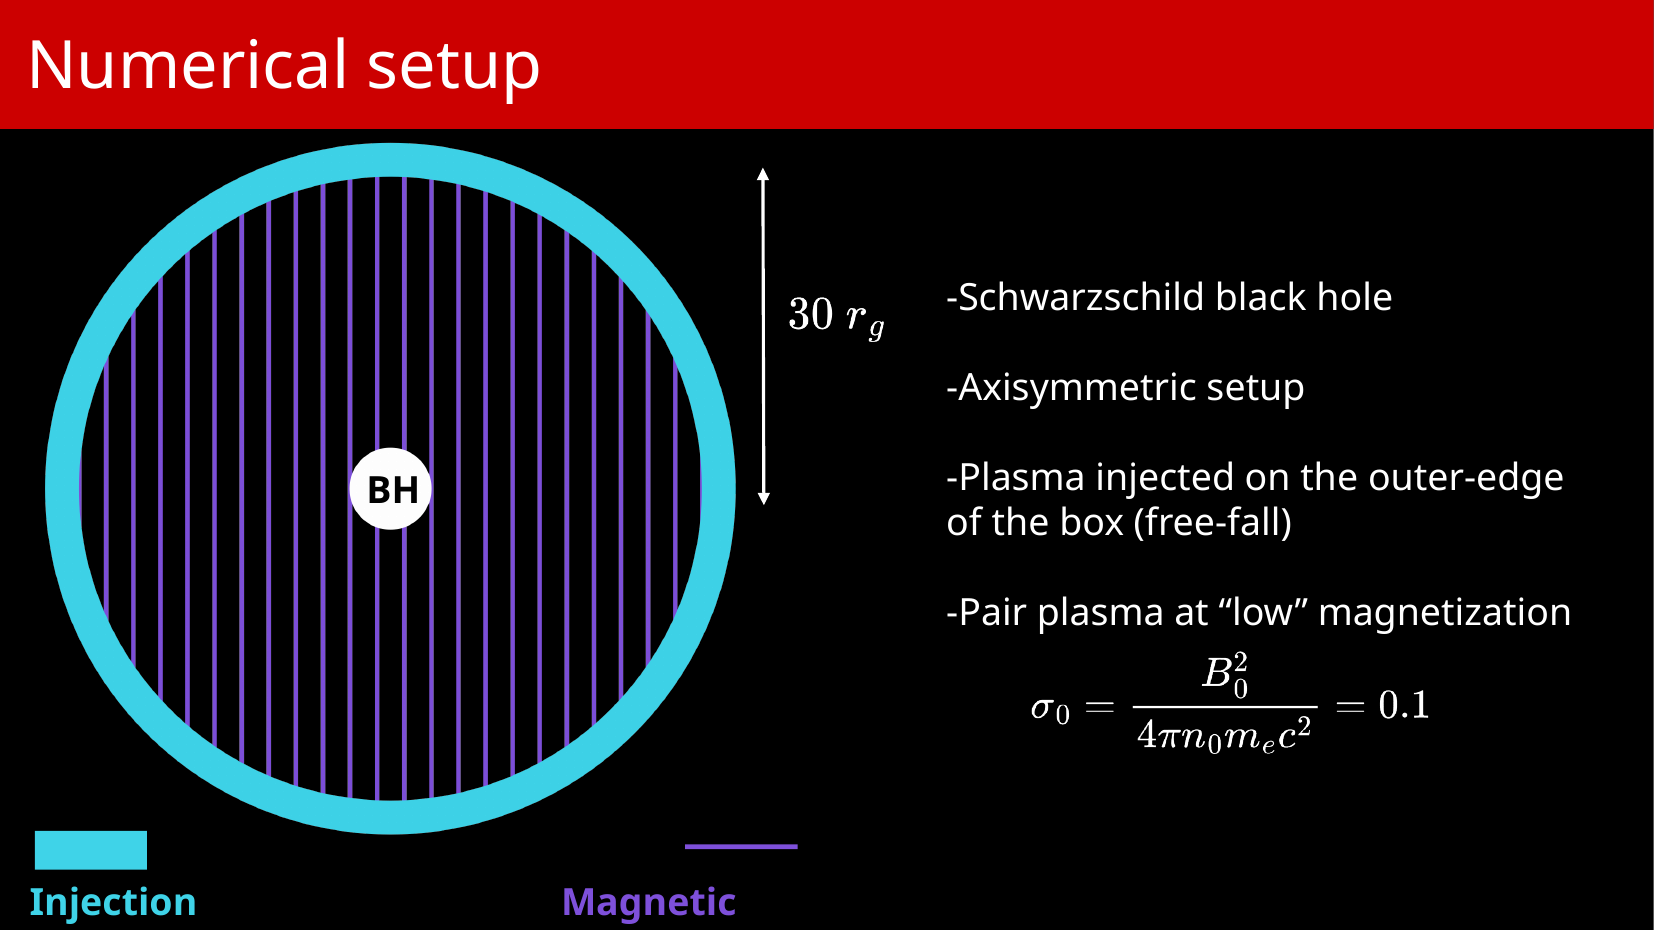

# Numerical setup
-Schwarzschild black hole
-Axisymmetric setup
-Plasma injected on the outer-edge of the box (free-fall)
-Pair plasma at “low” magnetization
BH
Injection area
Magnetic field